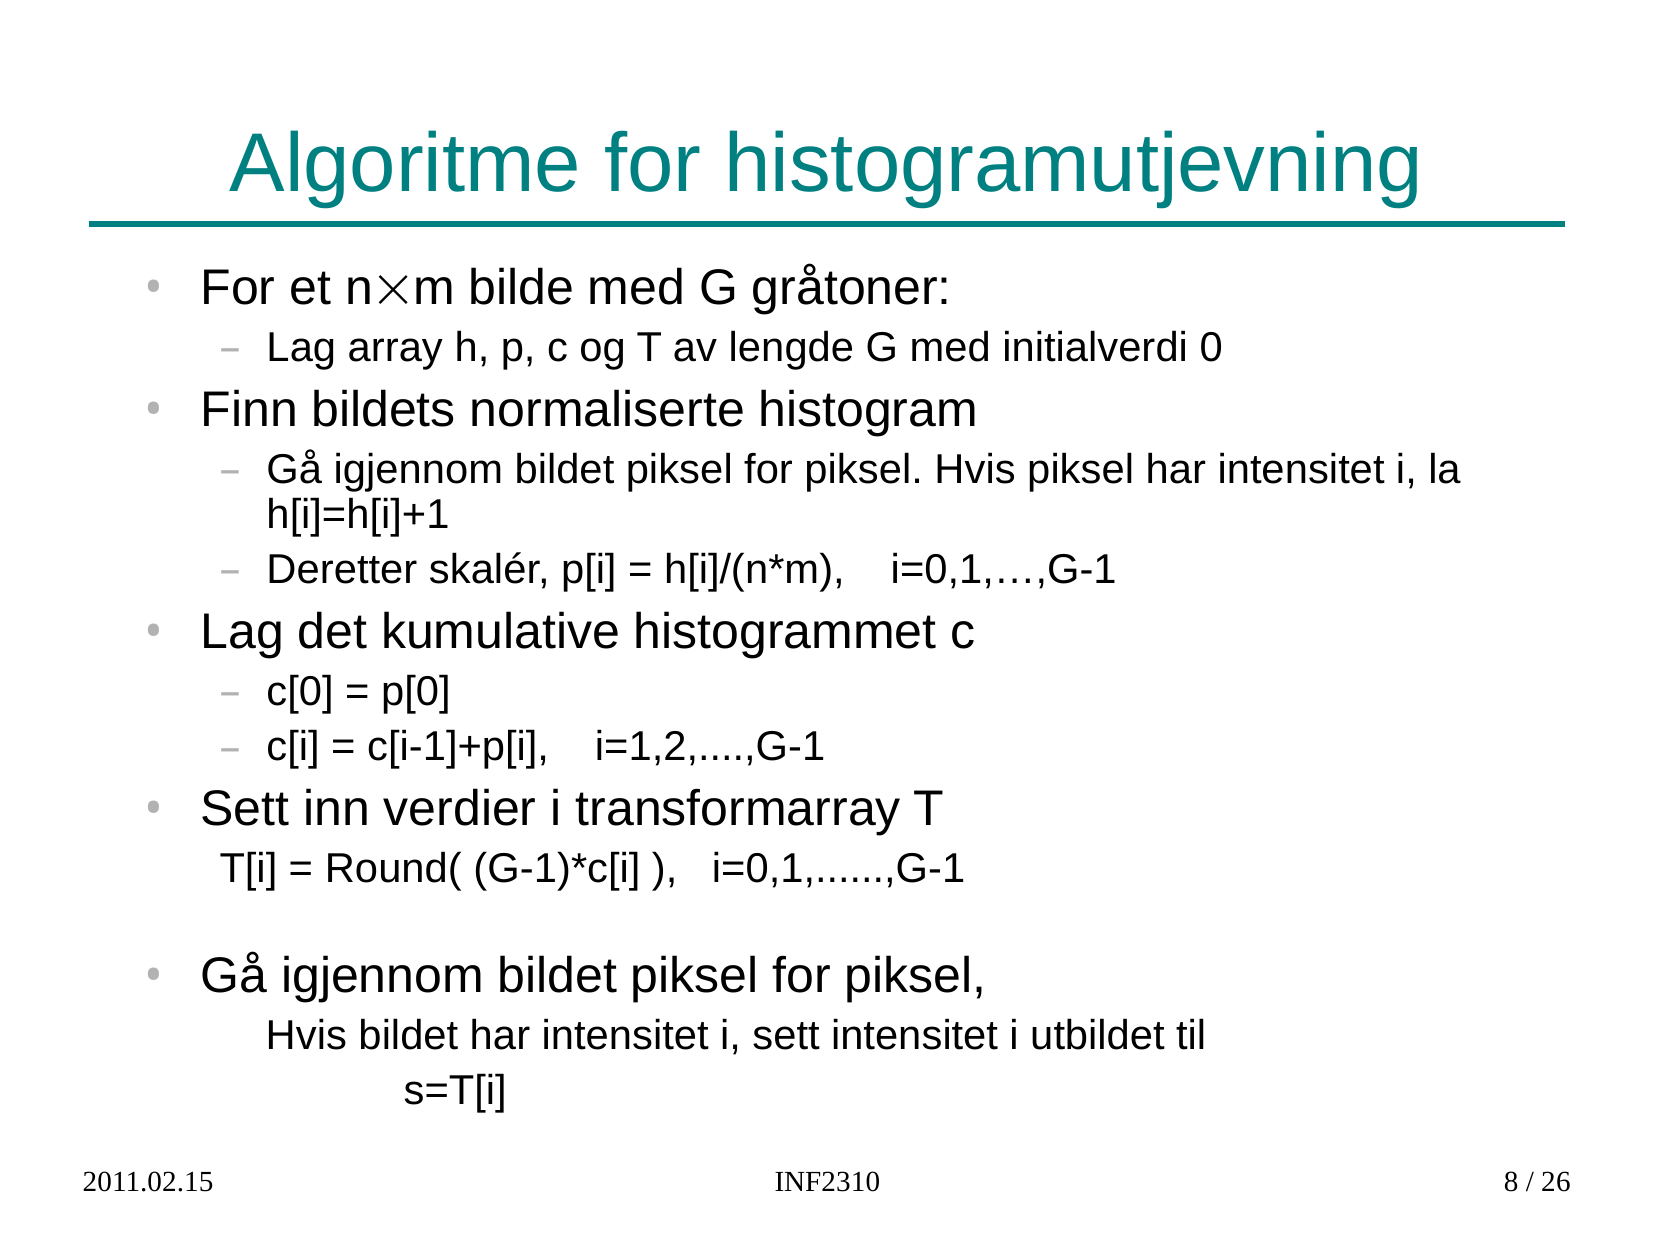

# Algoritme for histogramutjevning
For et nm bilde med G gråtoner:
Lag array h, p, c og T av lengde G med initialverdi 0
Finn bildets normaliserte histogram
Gå igjennom bildet piksel for piksel. Hvis piksel har intensitet i, la h[i]=h[i]+1
Deretter skalér, p[i] = h[i]/(n*m), i=0,1,…,G-1
Lag det kumulative histogrammet c
c[0] = p[0]
c[i] = c[i-1]+p[i], i=1,2,....,G-1
Sett inn verdier i transformarray T
T[i] = Round( (G-1)*c[i] ), i=0,1,......,G-1
Gå igjennom bildet piksel for piksel,
 Hvis bildet har intensitet i, sett intensitet i utbildet til
 s=T[i]
2011.02.15
INF2310
8